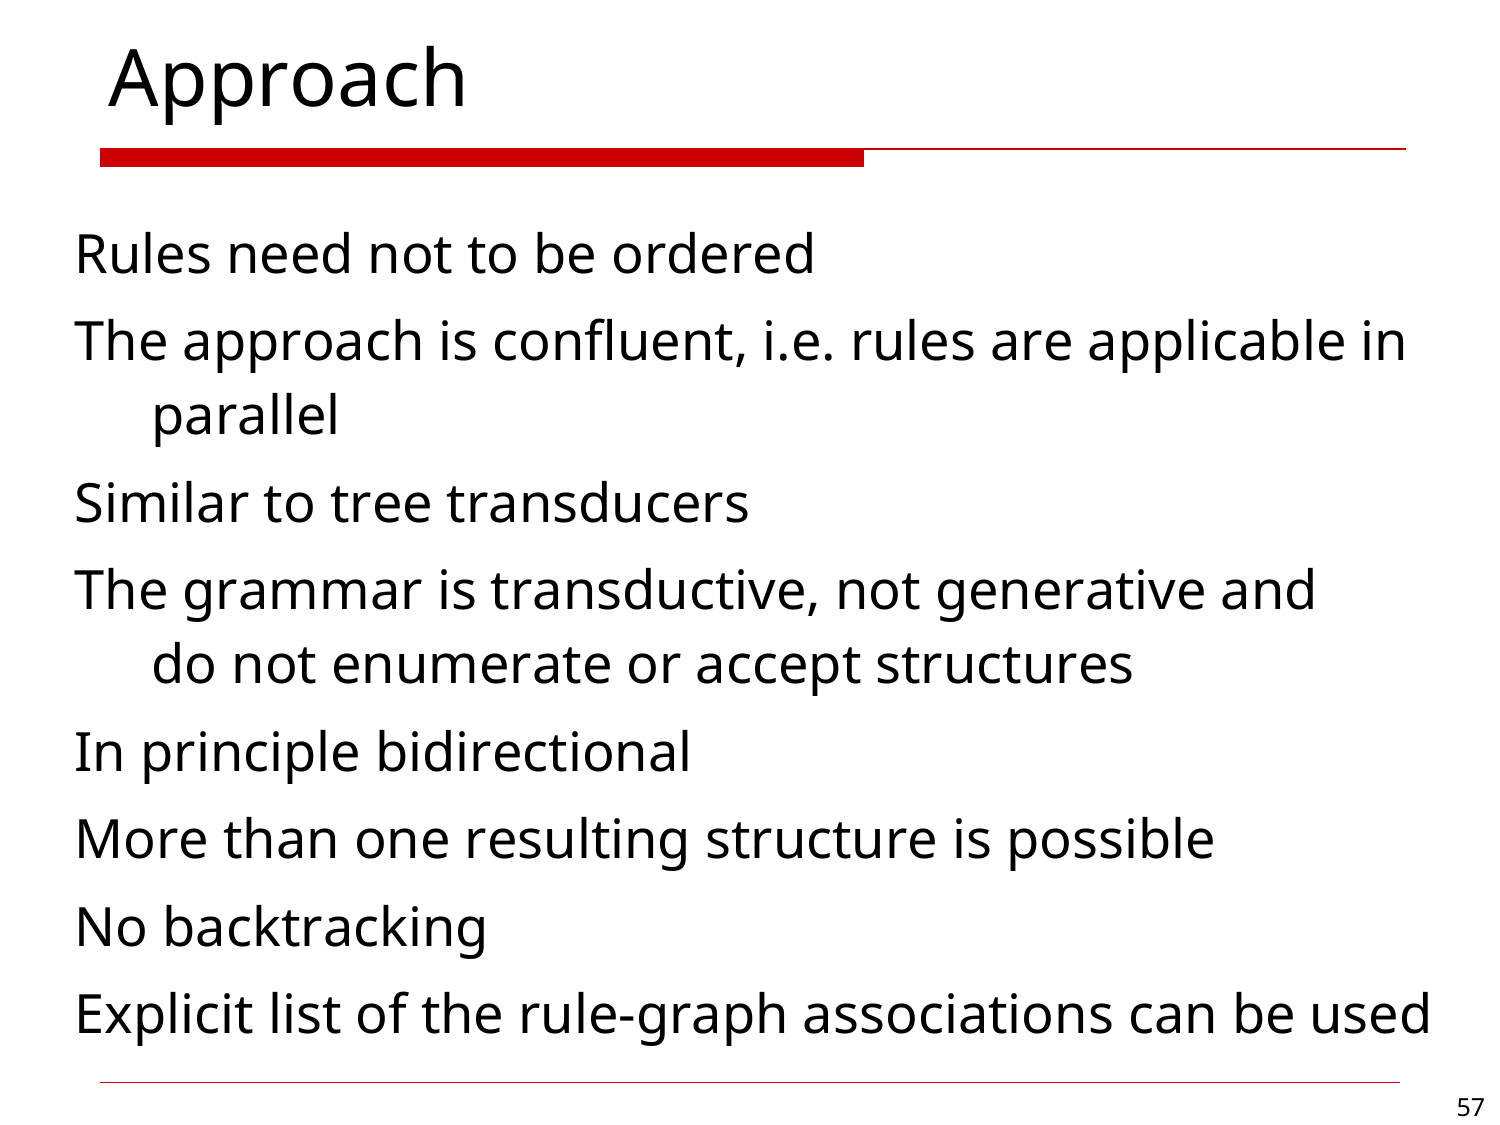

# Features of the Transductive Approach
Rules need not to be ordered
The approach is confluent, i.e. rules are applicable in
parallel
Similar to tree transducers
The grammar is transductive, not generative and
do not enumerate or accept structures
In principle bidirectional
More than one resulting structure is possible
No backtracking
Explicit list of the rule-graph associations can be used
in sentence planning
57